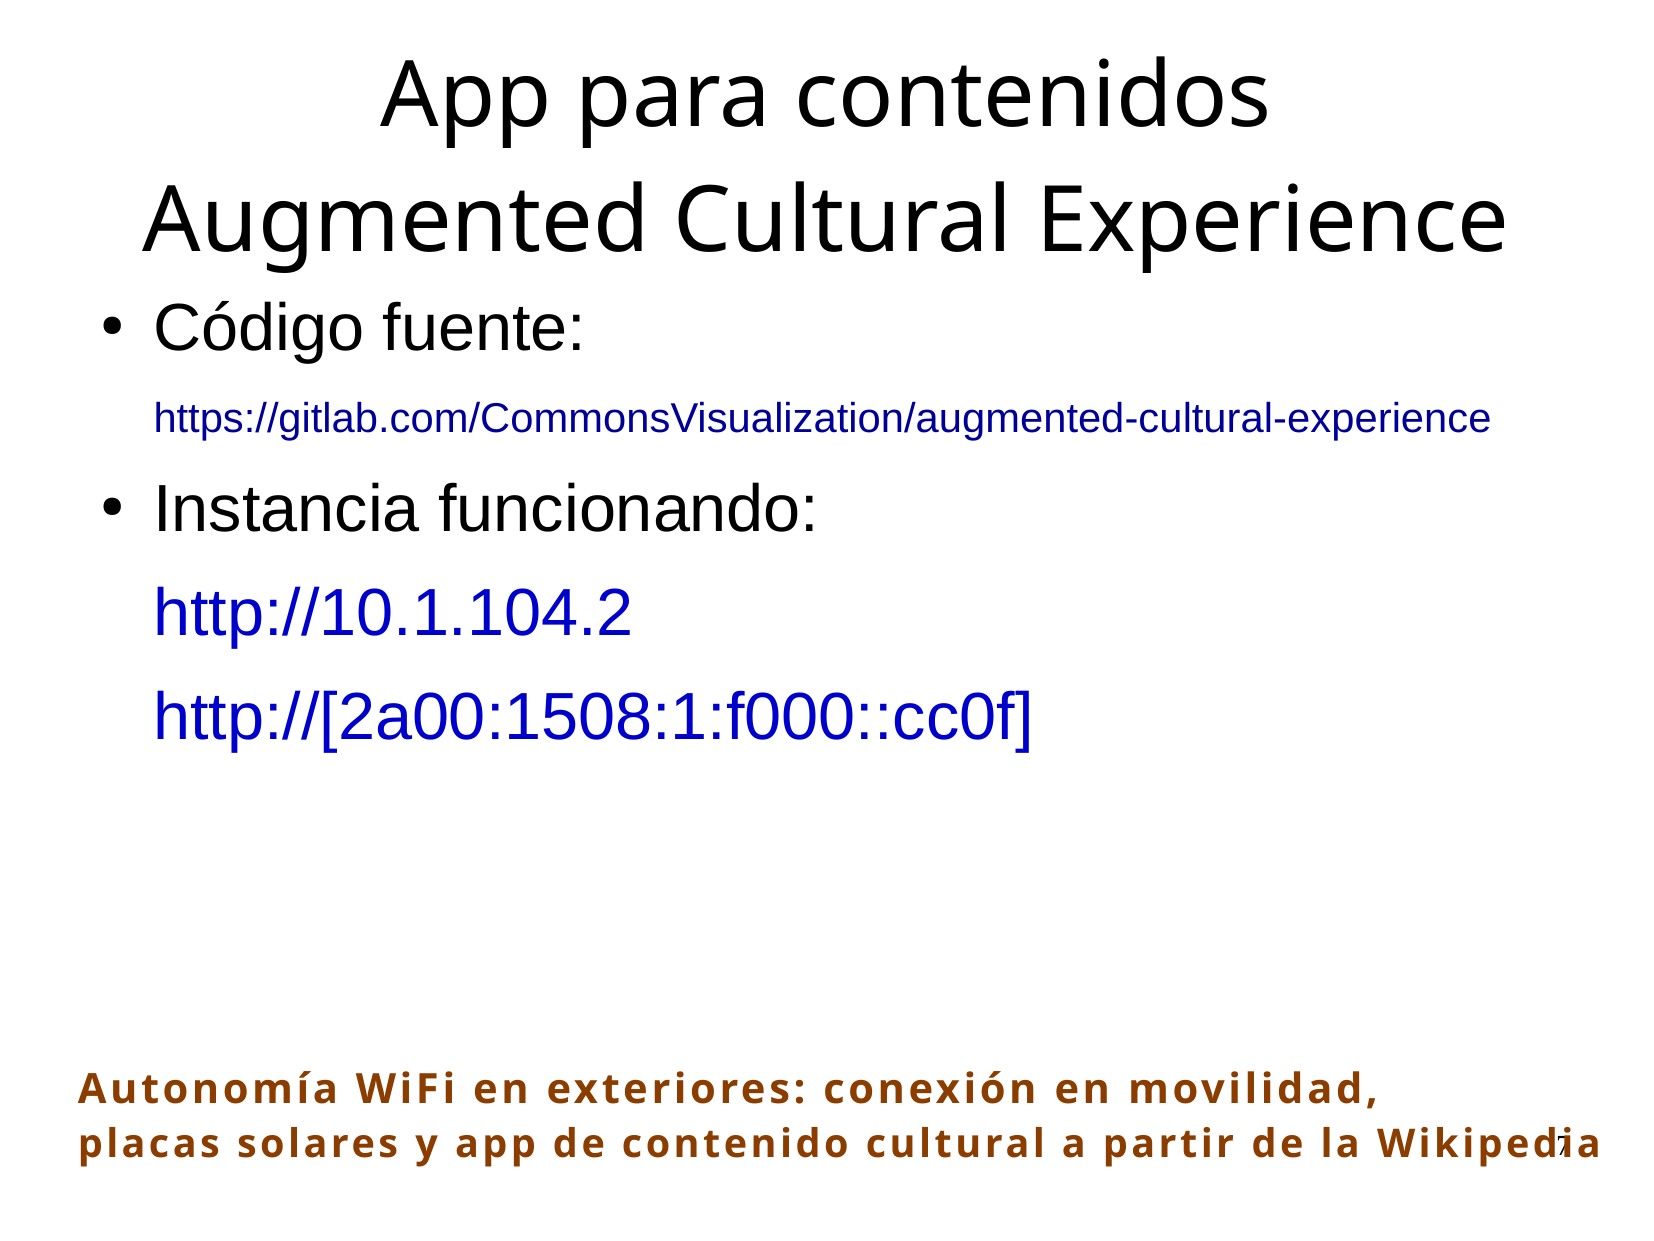

# App para contenidos Augmented Cultural Experience
Código fuente:
https://gitlab.com/CommonsVisualization/augmented-cultural-experience
Instancia funcionando:
http://10.1.104.2
http://[2a00:1508:1:f000::cc0f]
Autonomía WiFi en exteriores: conexión en movilidad,
placas solares y app de contenido cultural a partir de la Wikipedia
7